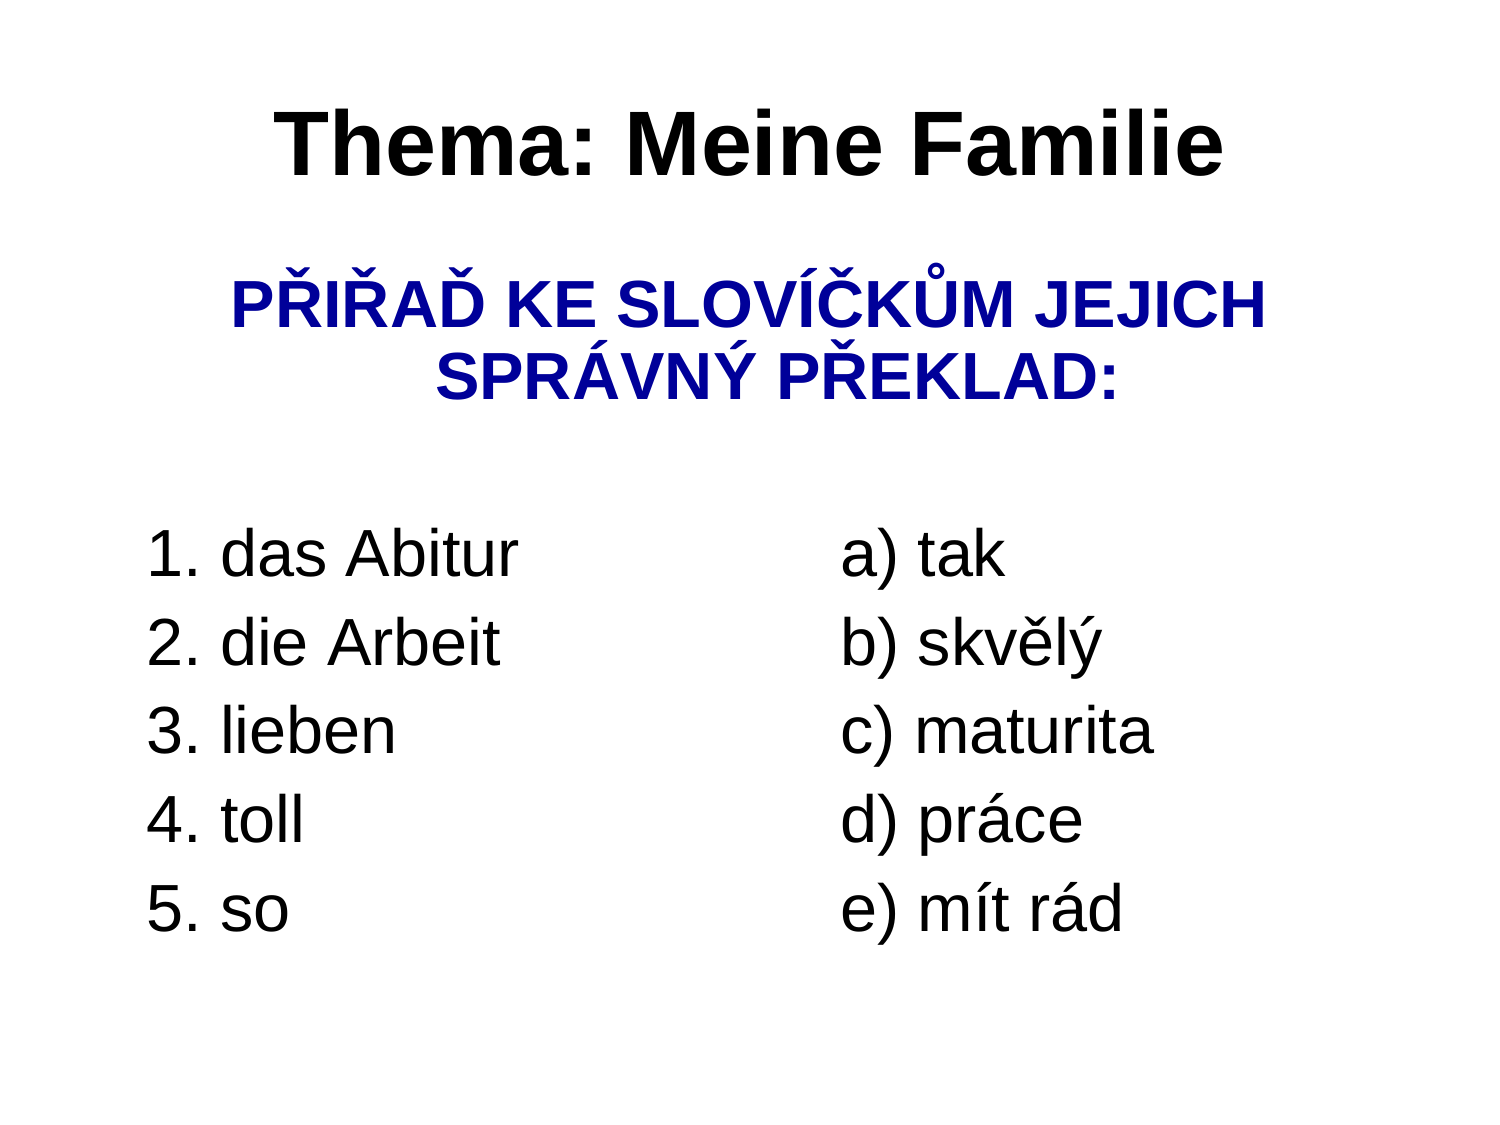

# Thema: Meine Familie
PŘIŘAĎ KE SLOVÍČKŮM JEJICH SPRÁVNÝ PŘEKLAD:
	1. das Abitur			a) tak
	2. die Arbeit			b) skvělý
	3. lieben			c) maturita
	4. toll				d) práce
	5. so				e) mít rád